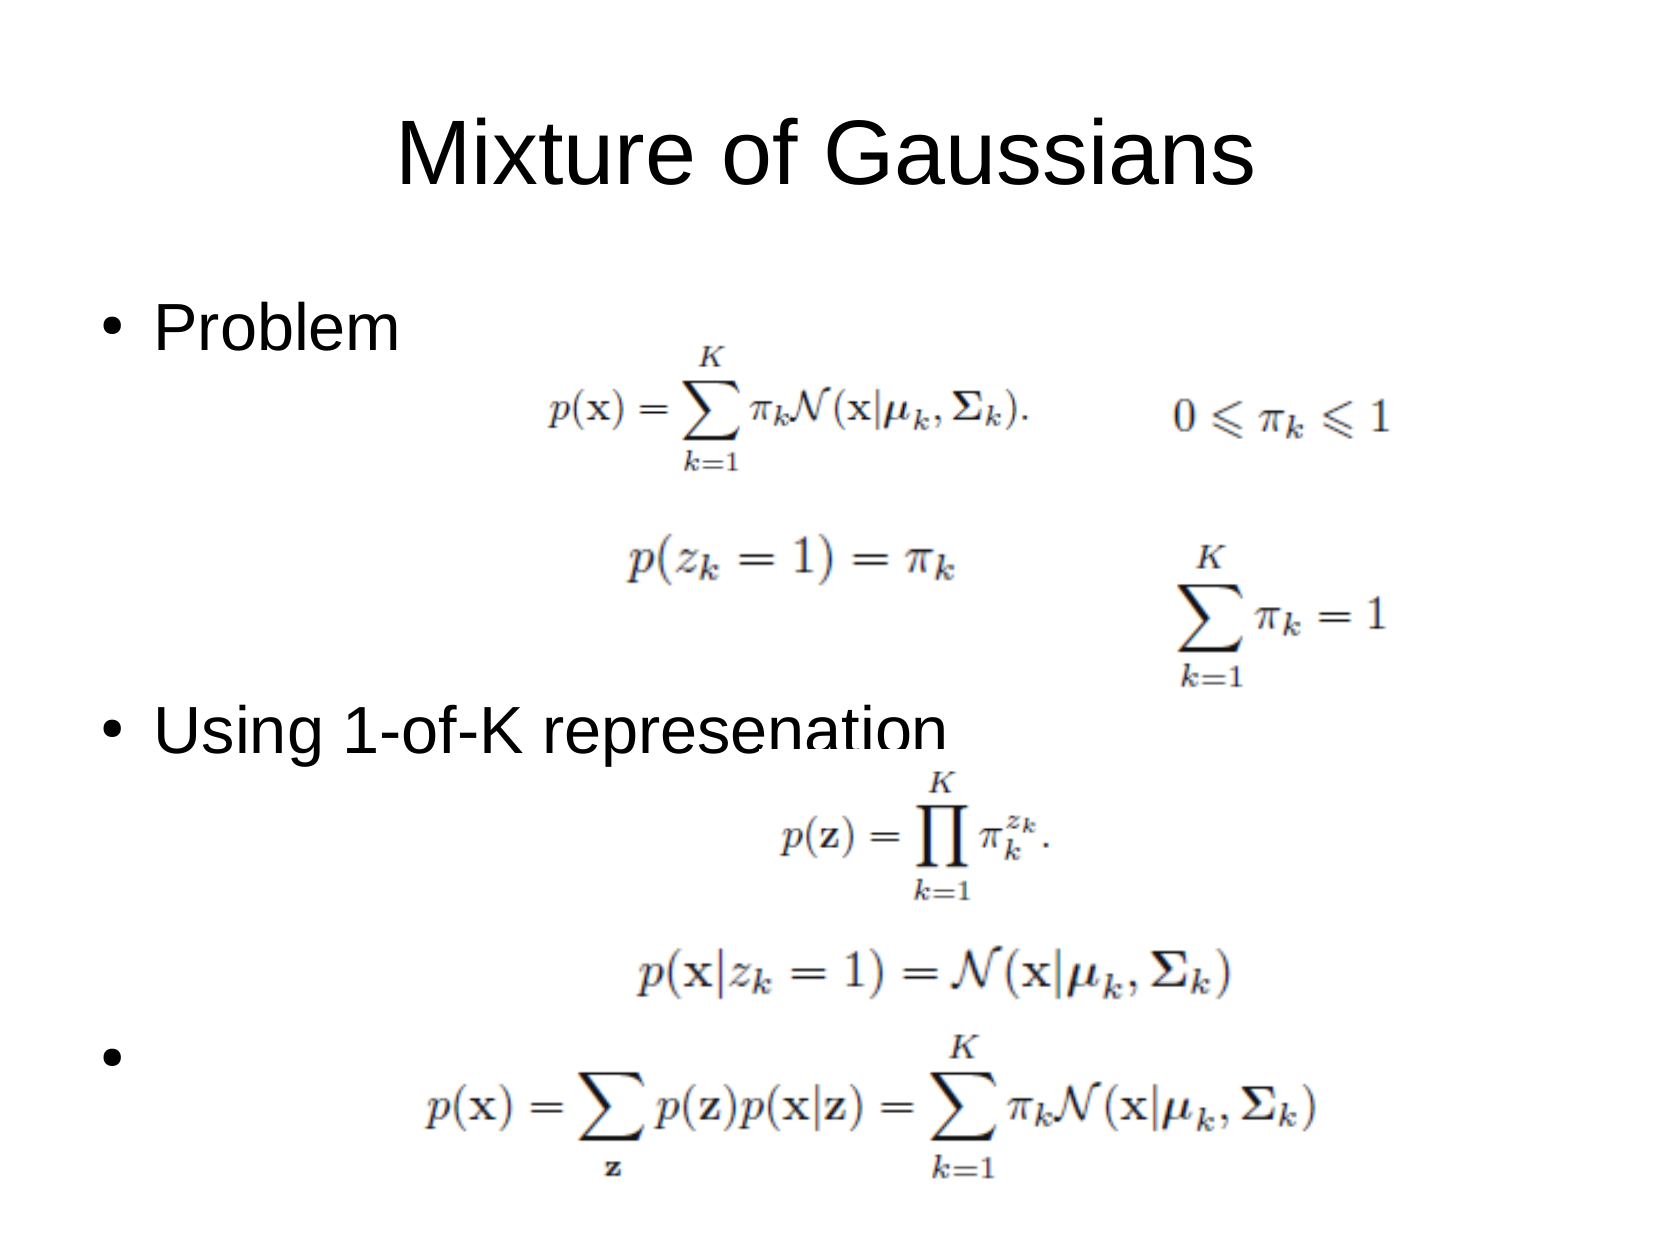

# Mixture of Gaussians
Problem
Using 1-of-K represenation